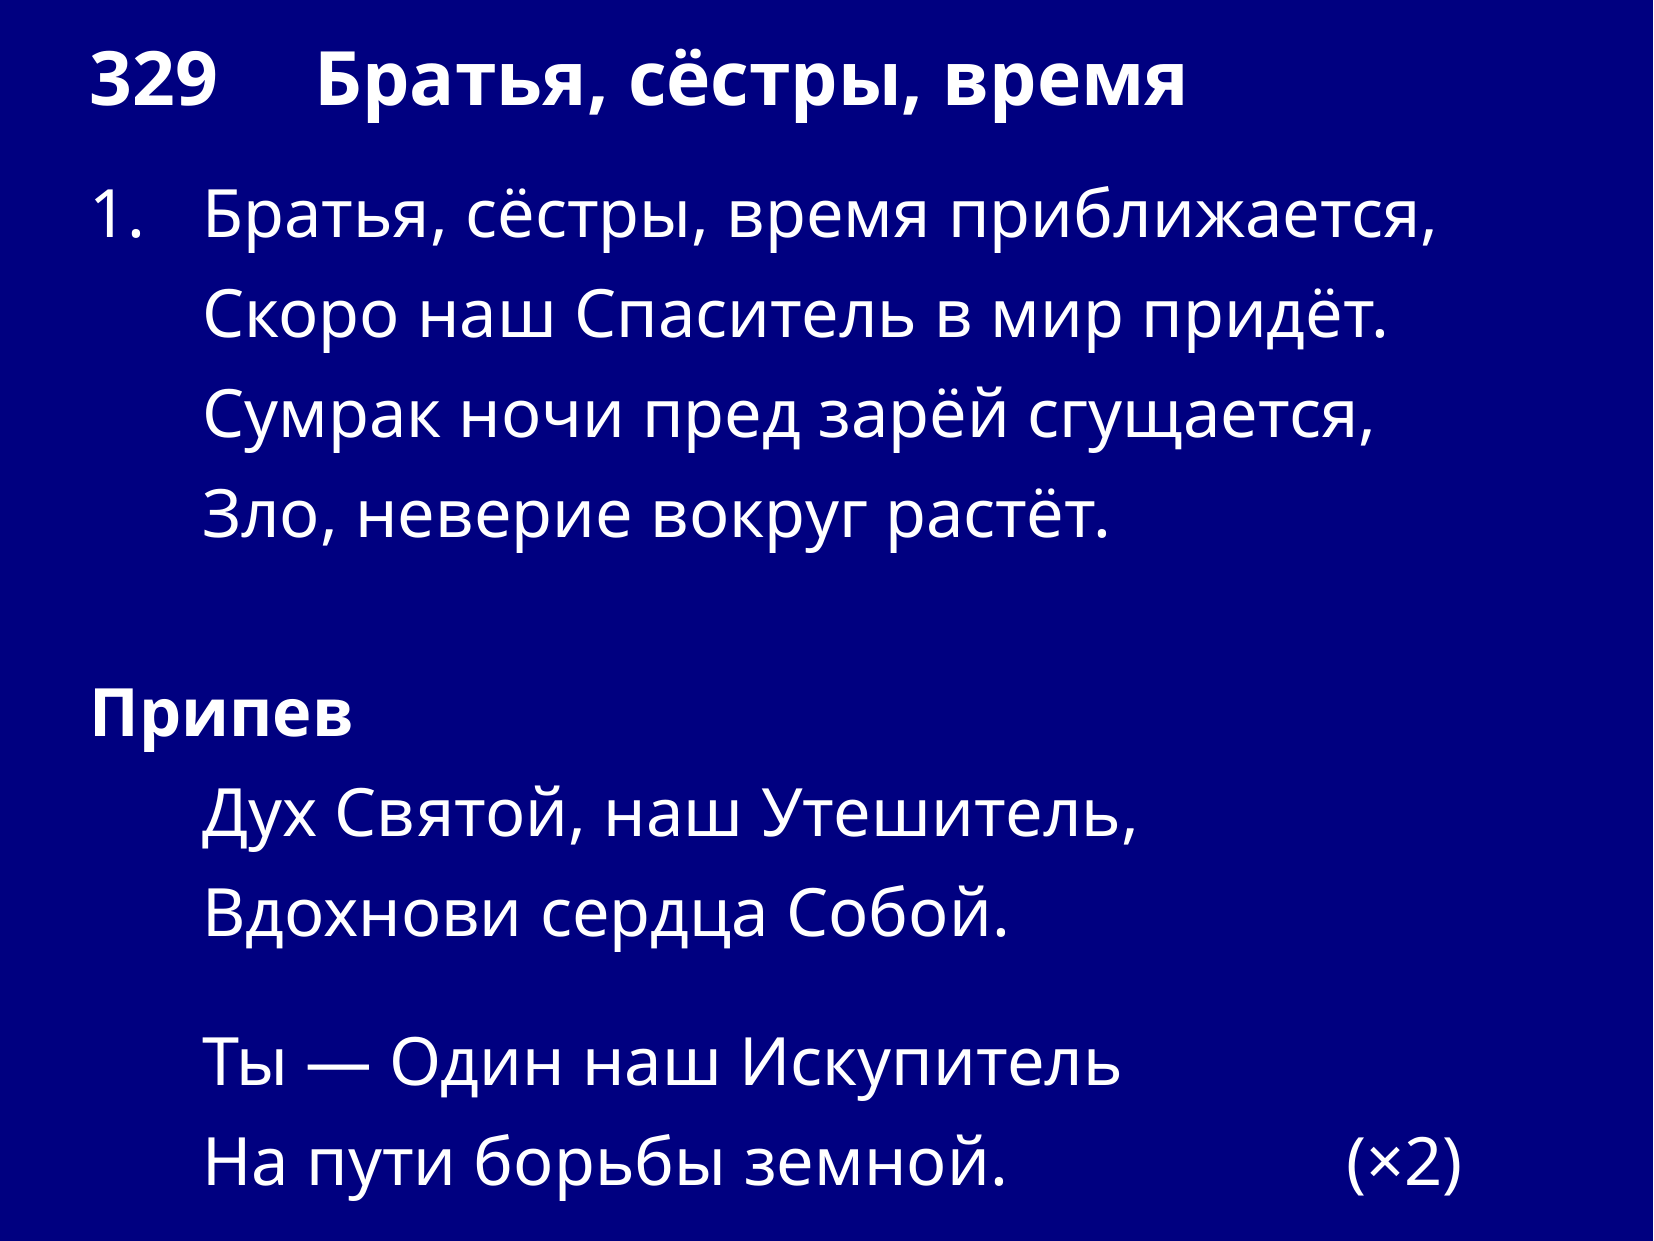

329	Братья, сёстры, время
1.	Братья, сёстры, время приближается,
	Скоро наш Спаситель в мир придёт.
	Сумрак ночи пред зарёй сгущается,
	Зло, неверие вокруг растёт.
Припев
	Дух Святой, наш Утешитель,
	Вдохнови сердца Собой.
	Ты — Один наш Искупитель
	На пути борьбы земной.	(×2)